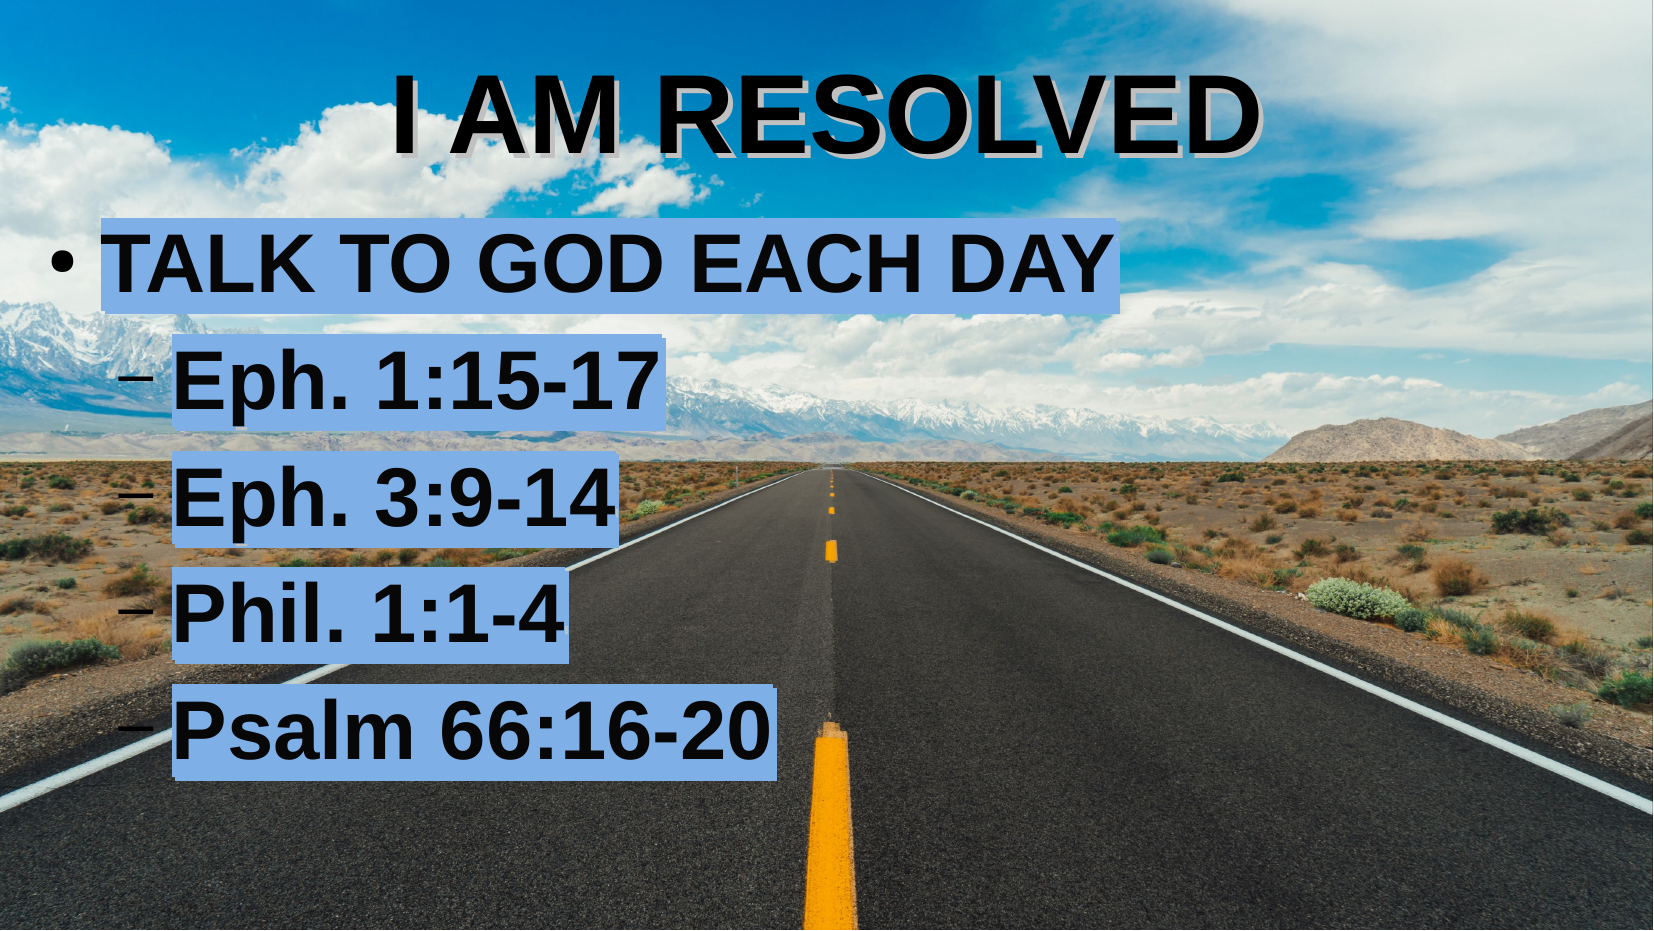

# I AM RESOLVED
TALK TO GOD EACH DAY
Eph. 1:15-17
Eph. 3:9-14
Phil. 1:1-4
Psalm 66:16-20